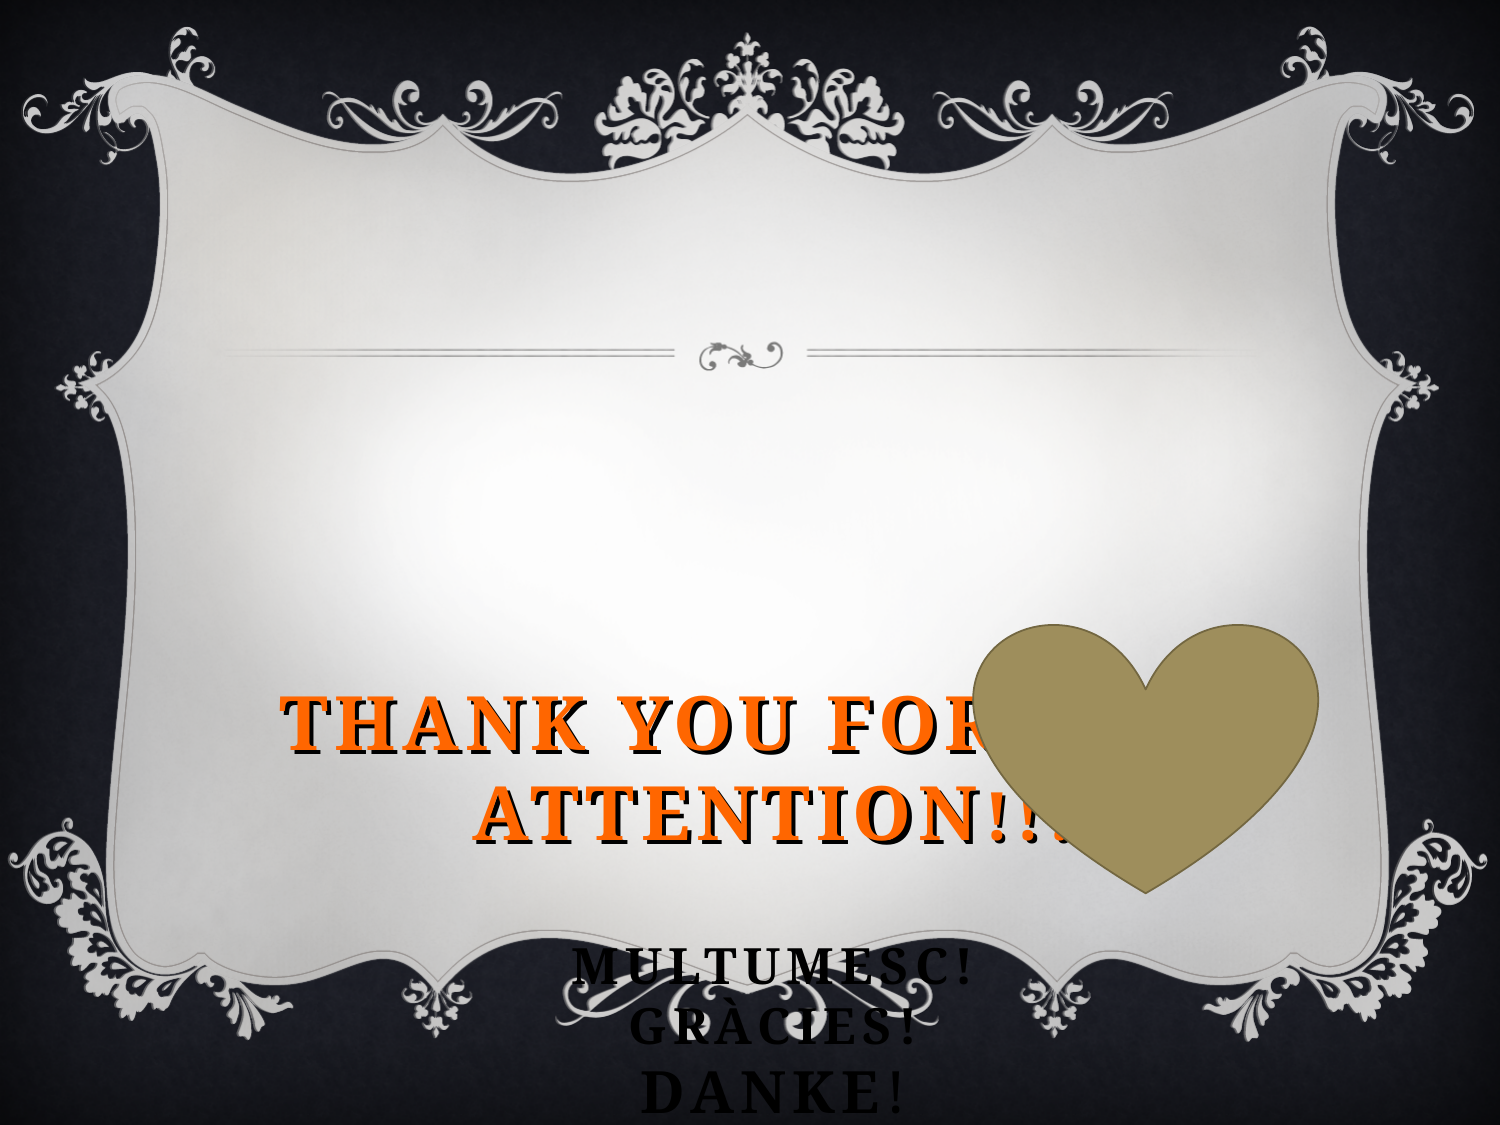

# THANK YOU FOR YOUR ATTENTION!!! MULTUMESC! GRÀCIES! DANKE! ευχαριστώ! Dziekuje!